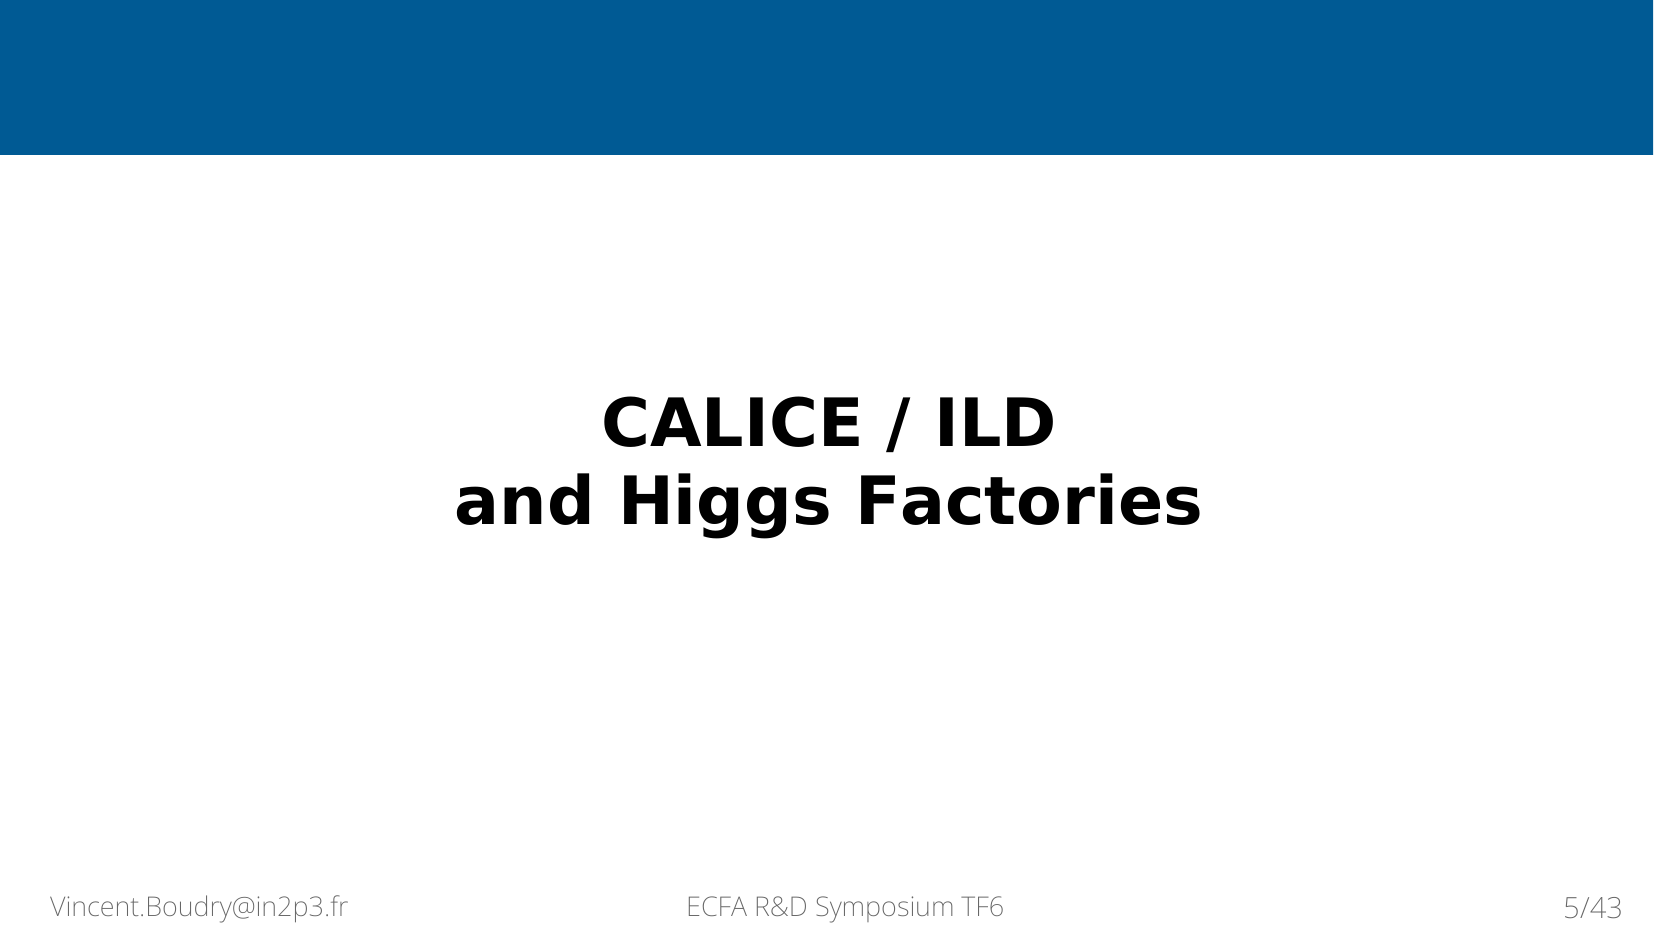

# CALICE / ILD
and Higgs Factories
Vincent.Boudry@in2p3.fr
ECFA R&D Symposium TF6
5